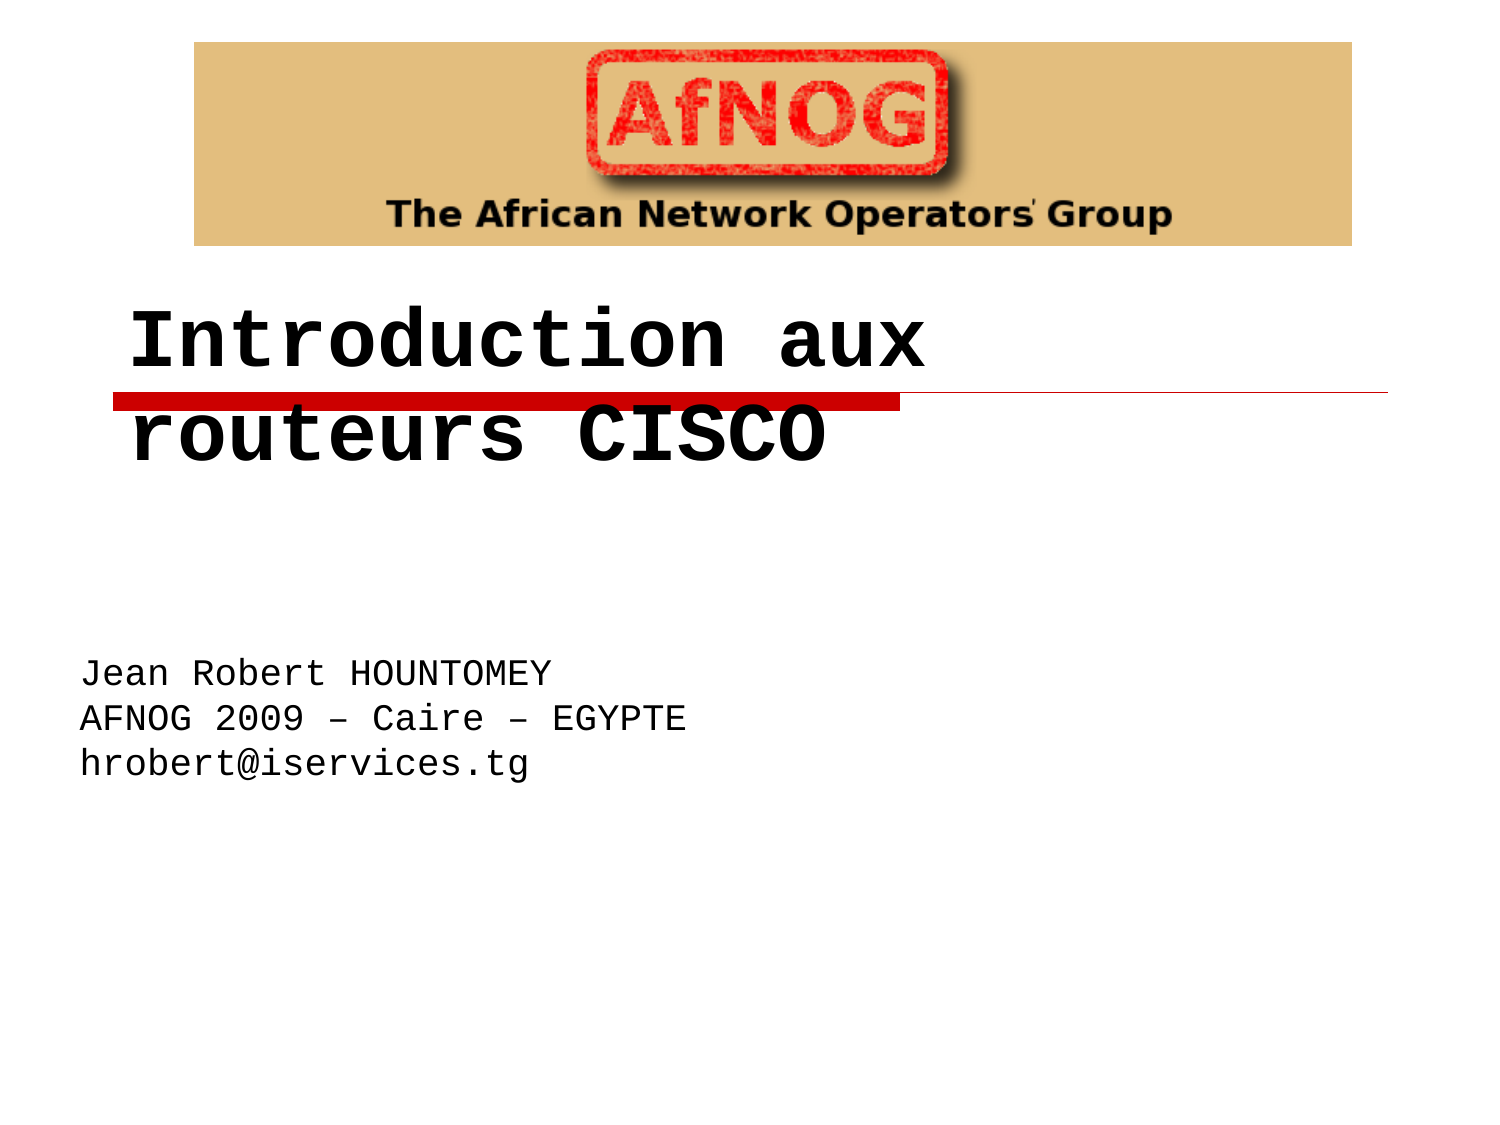

# Introduction aux routeurs CISCO
Jean Robert HOUNTOMEY
AFNOG 2009 – Caire – EGYPTE
hrobert@iservices.tg